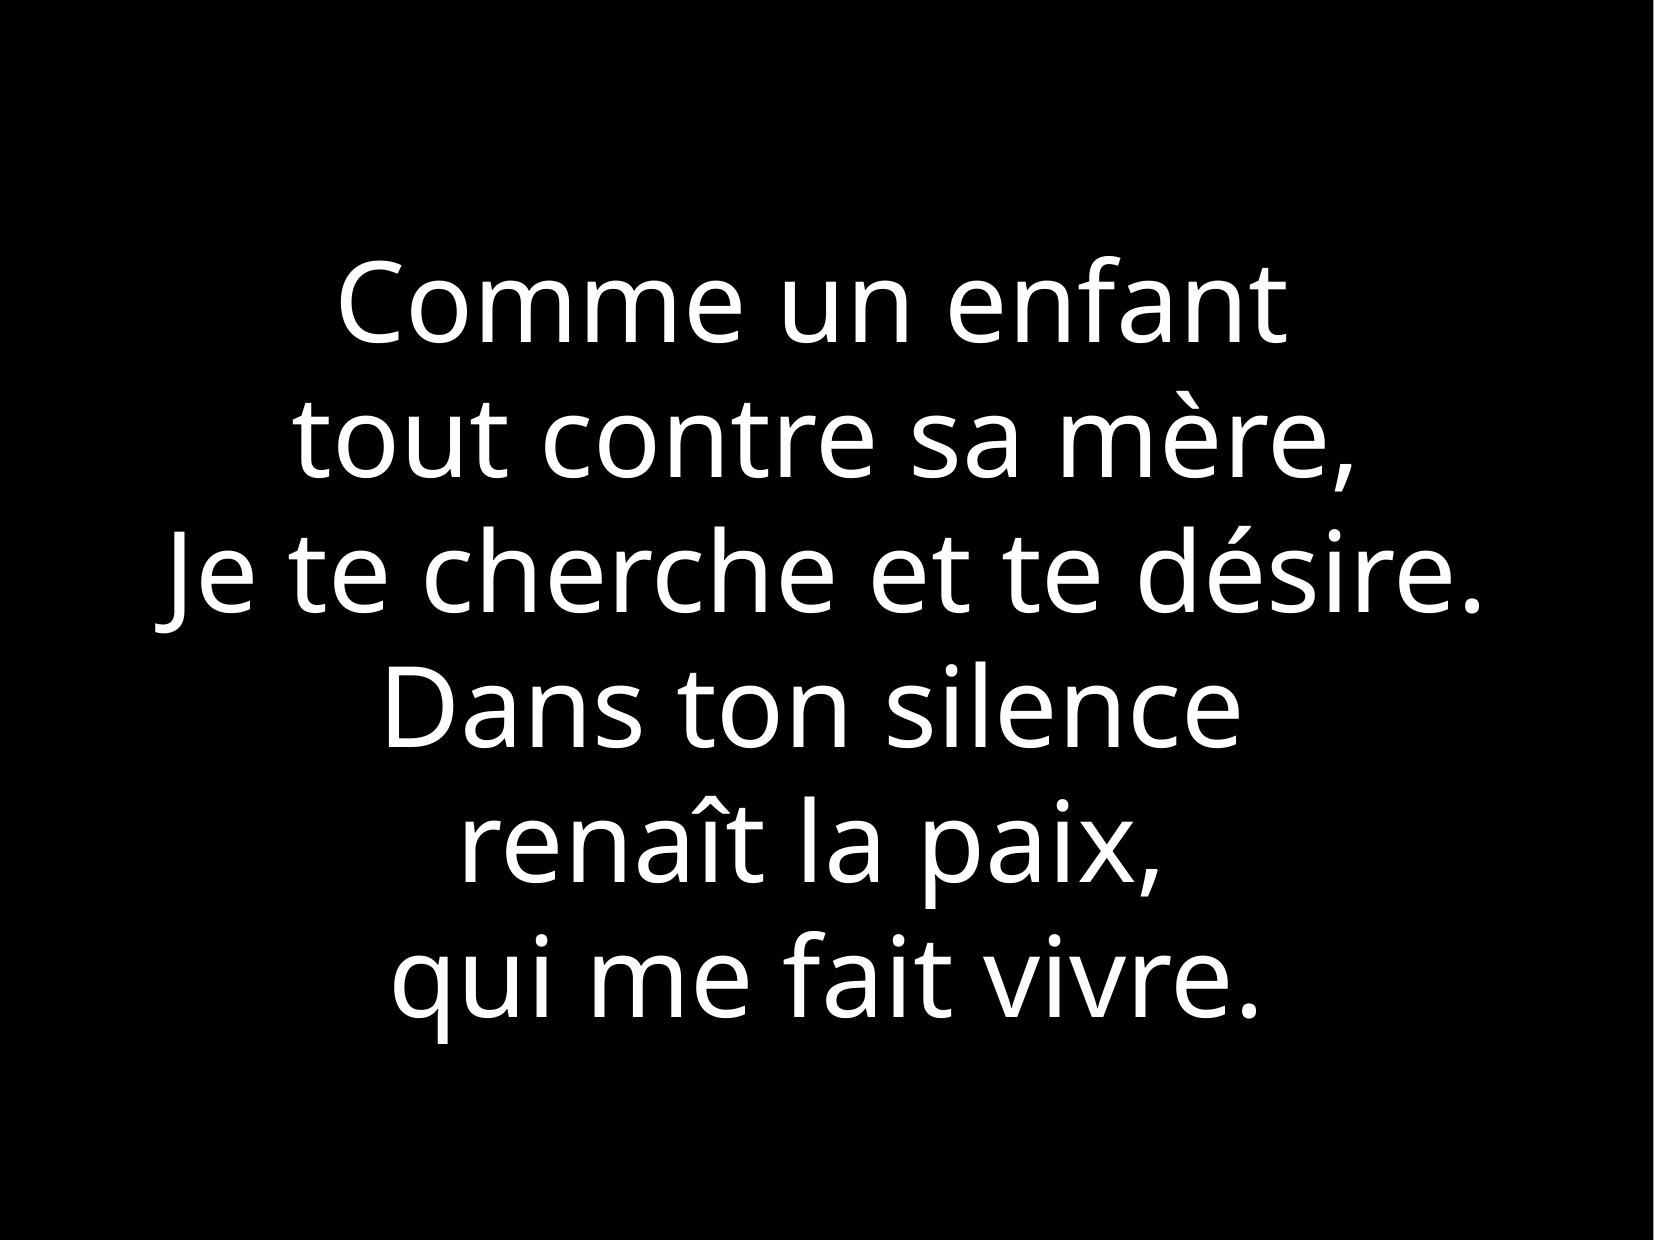

Comme un enfant
tout contre sa mère,
Je te cherche et te désire.
Dans ton silence
renaît la paix,
qui me fait vivre.